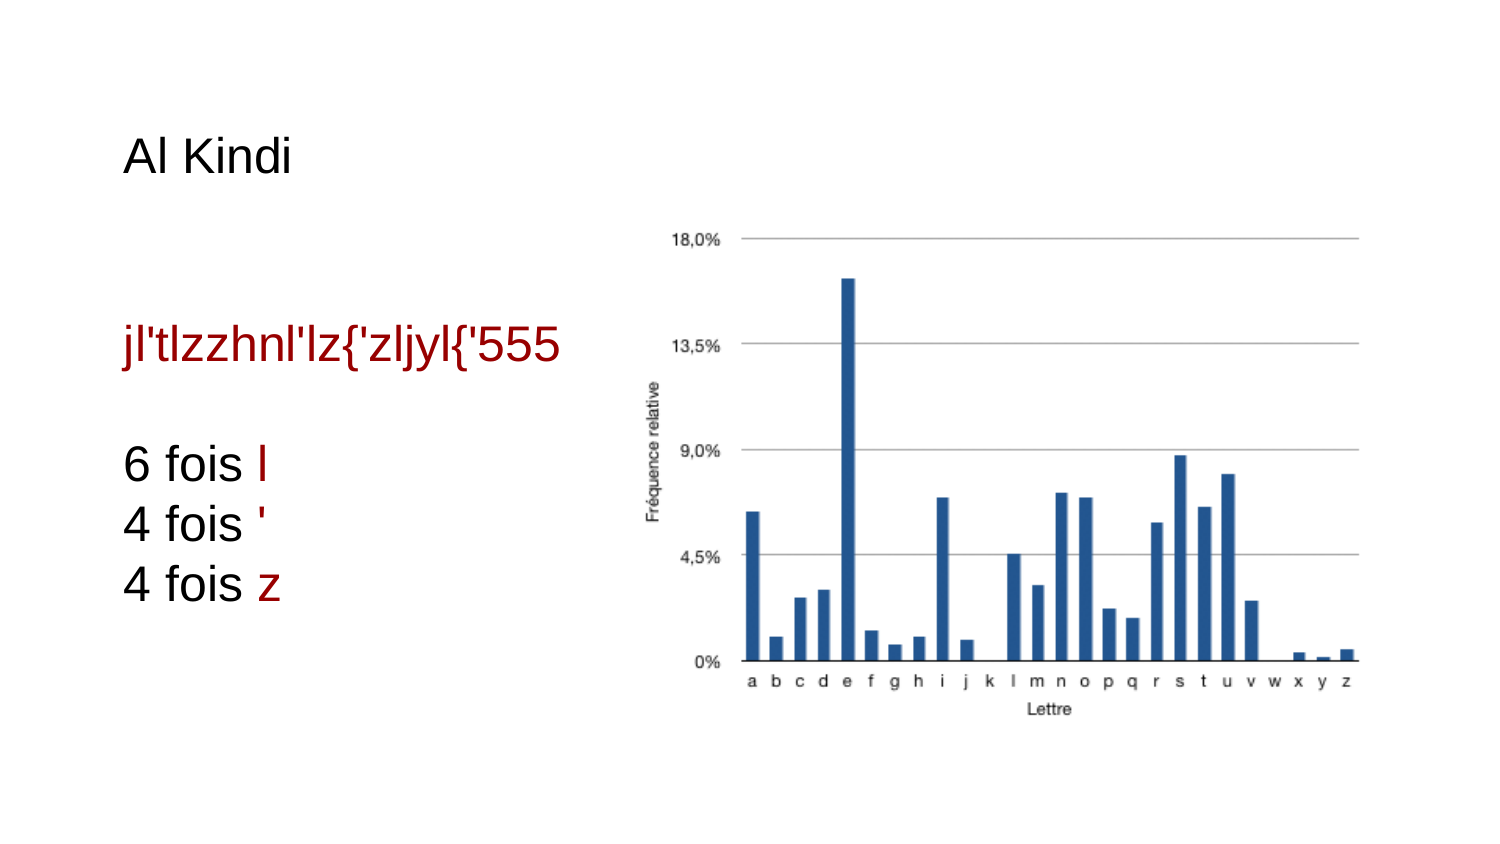

Al Kindi
jl'tlzzhnl'lz{'zljyl{'555
6 fois l
4 fois '
4 fois z